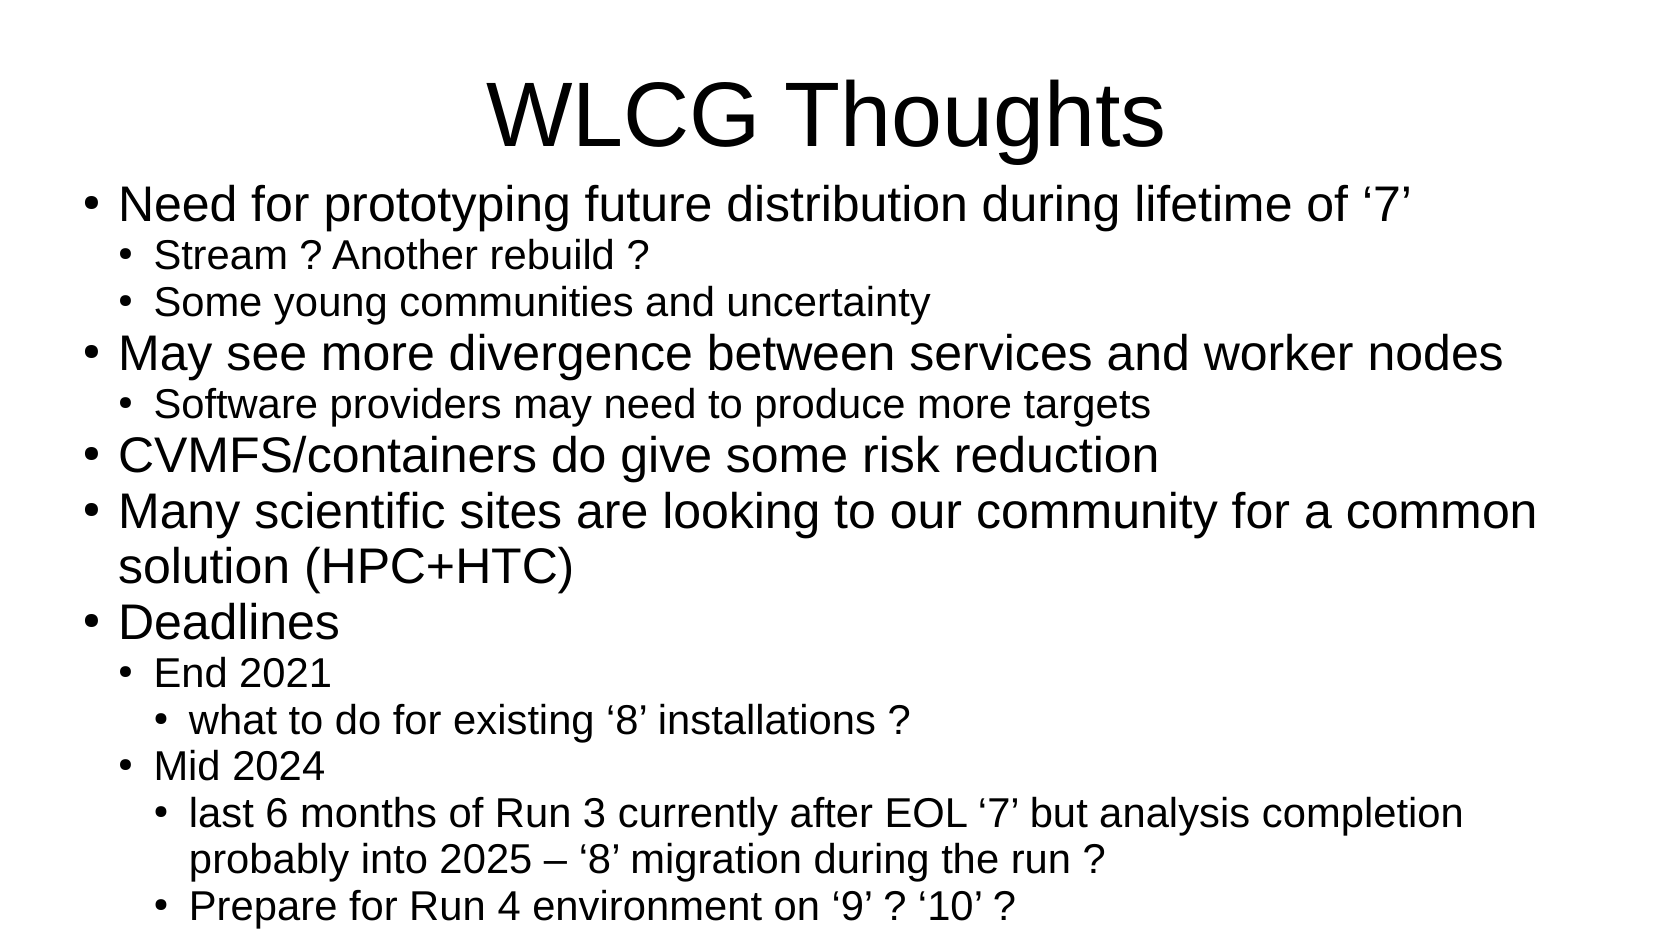

# WLCG Thoughts
Need for prototyping future distribution during lifetime of ‘7’
Stream ? Another rebuild ?
Some young communities and uncertainty
May see more divergence between services and worker nodes
Software providers may need to produce more targets
CVMFS/containers do give some risk reduction
Many scientific sites are looking to our community for a common solution (HPC+HTC)
Deadlines
End 2021
what to do for existing ‘8’ installations ?
Mid 2024
last 6 months of Run 3 currently after EOL ‘7’ but analysis completion probably into 2025 – ‘8’ migration during the run ?
Prepare for Run 4 environment on ‘9’ ? ‘10’ ?